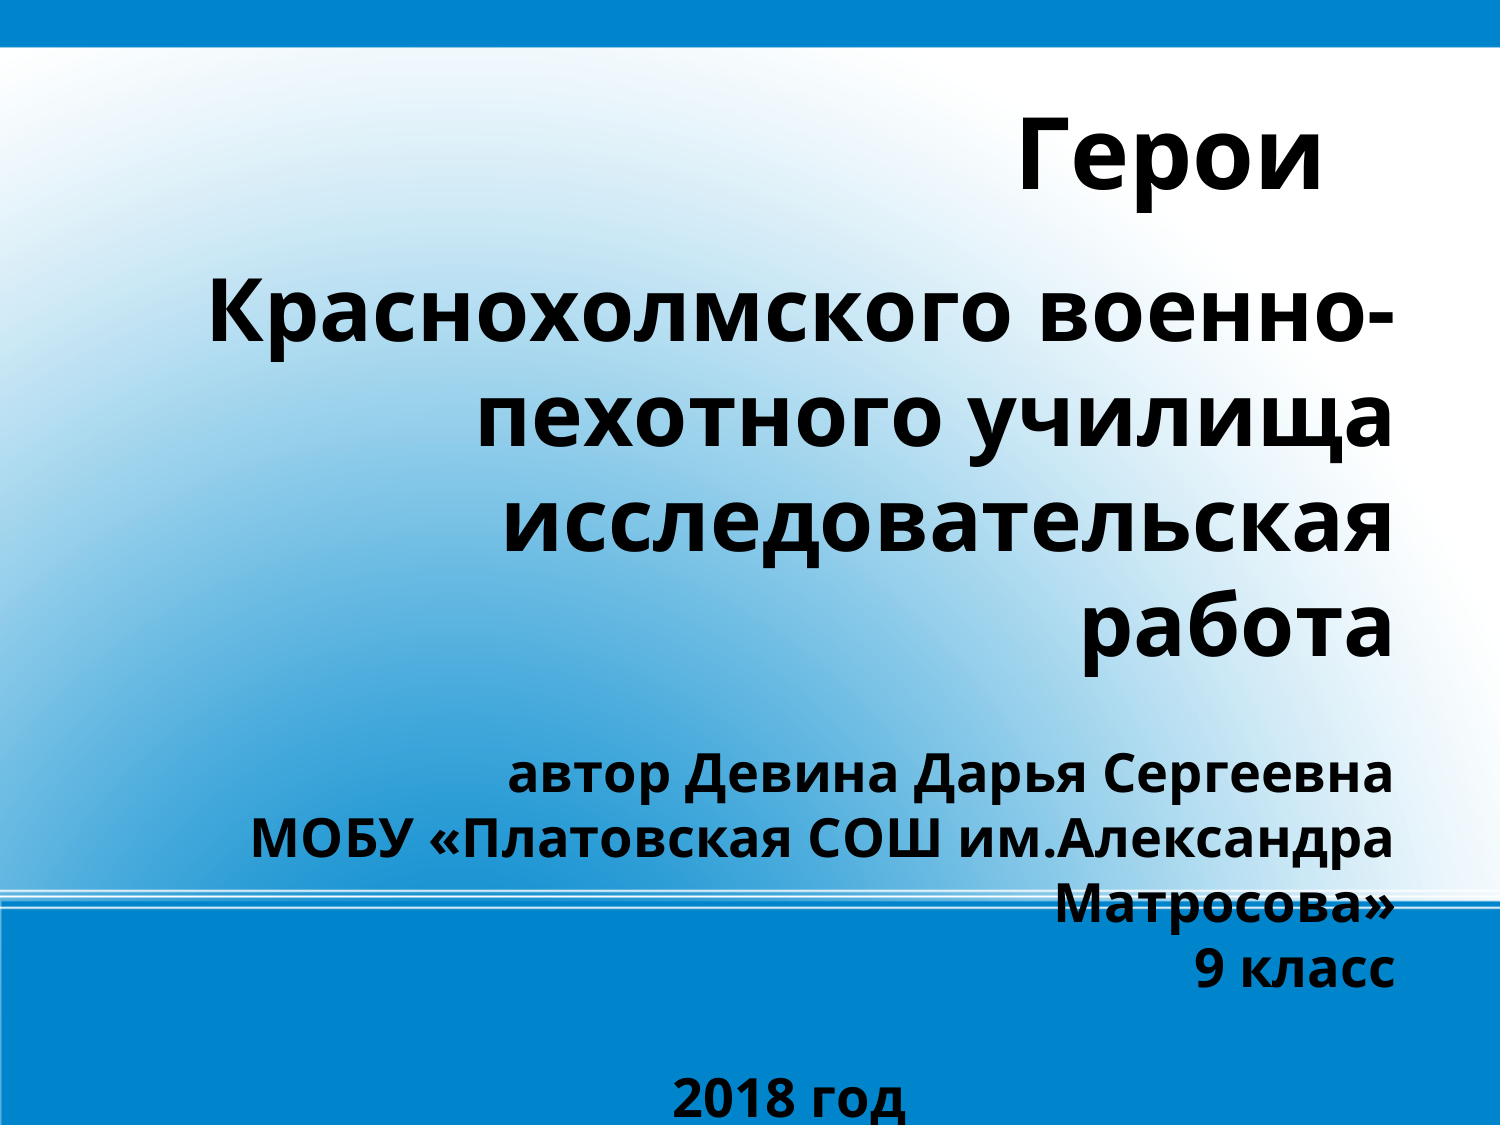

# Герои
Краснохолмского военно-пехотного училища
исследовательская работа
автор Девина Дарья Сергеевна
МОБУ «Платовская СОШ им.Александра Матросова»
9 класс
2018 год